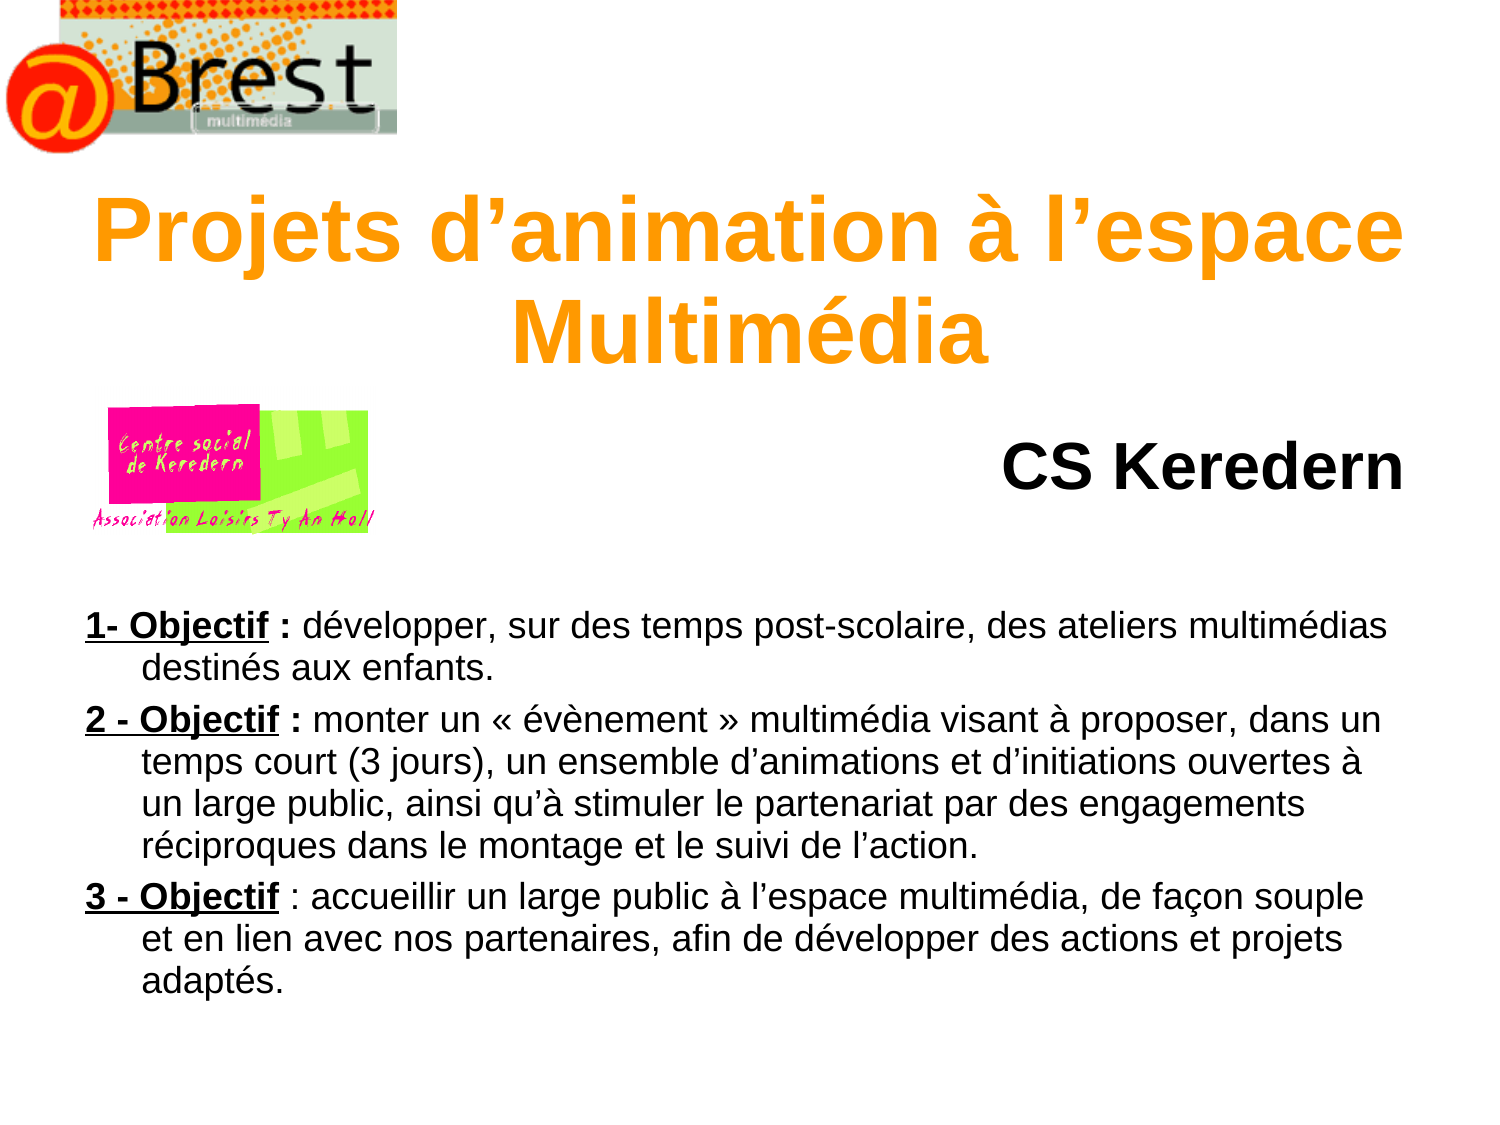

# Projets d’animation à l’espace Multimédia
CS Keredern
1- Objectif : développer, sur des temps post-scolaire, des ateliers multimédias destinés aux enfants.
2 - Objectif : monter un « évènement » multimédia visant à proposer, dans un temps court (3 jours), un ensemble d’animations et d’initiations ouvertes à un large public, ainsi qu’à stimuler le partenariat par des engagements réciproques dans le montage et le suivi de l’action.
3 - Objectif : accueillir un large public à l’espace multimédia, de façon souple et en lien avec nos partenaires, afin de développer des actions et projets adaptés.